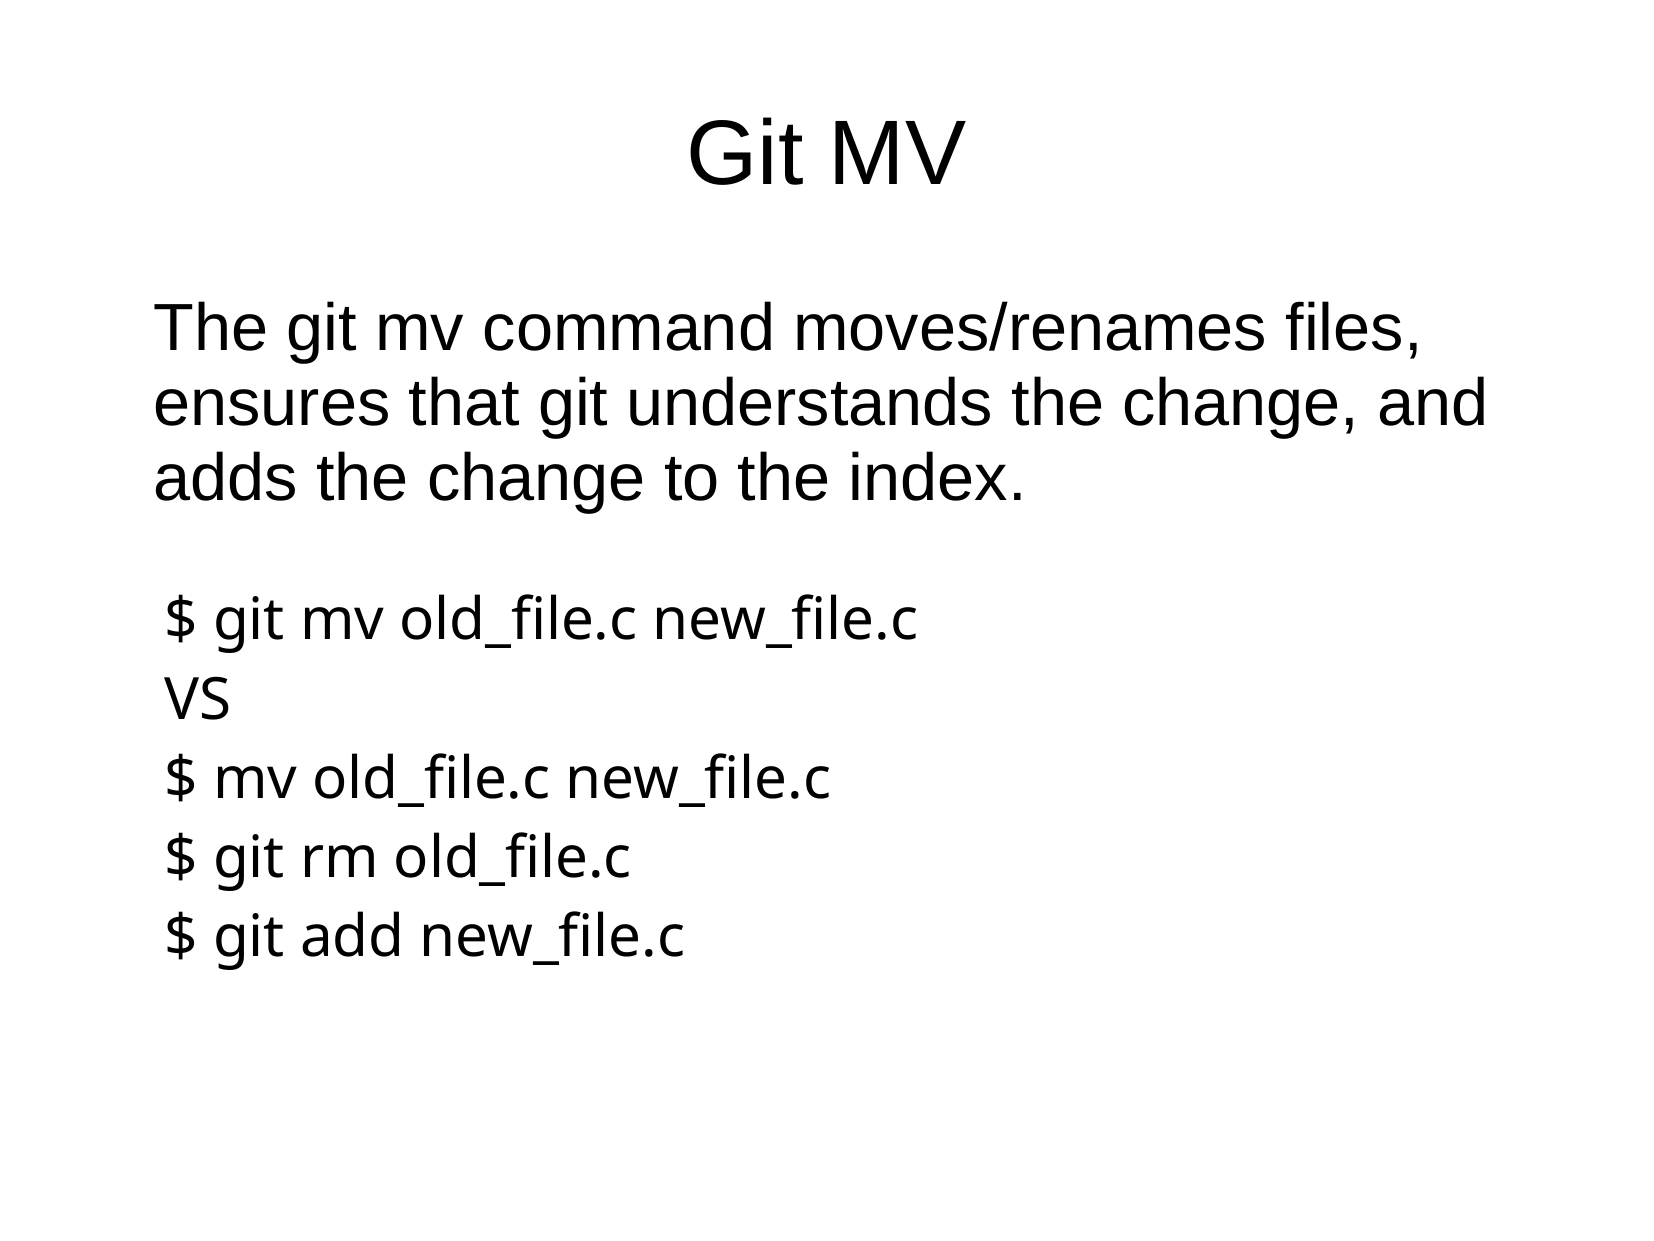

# Git MV
The git mv command moves/renames files, ensures that git understands the change, and adds the change to the index.
$ git mv old_file.c new_file.c
VS
$ mv old_file.c new_file.c
$ git rm old_file.c
$ git add new_file.c